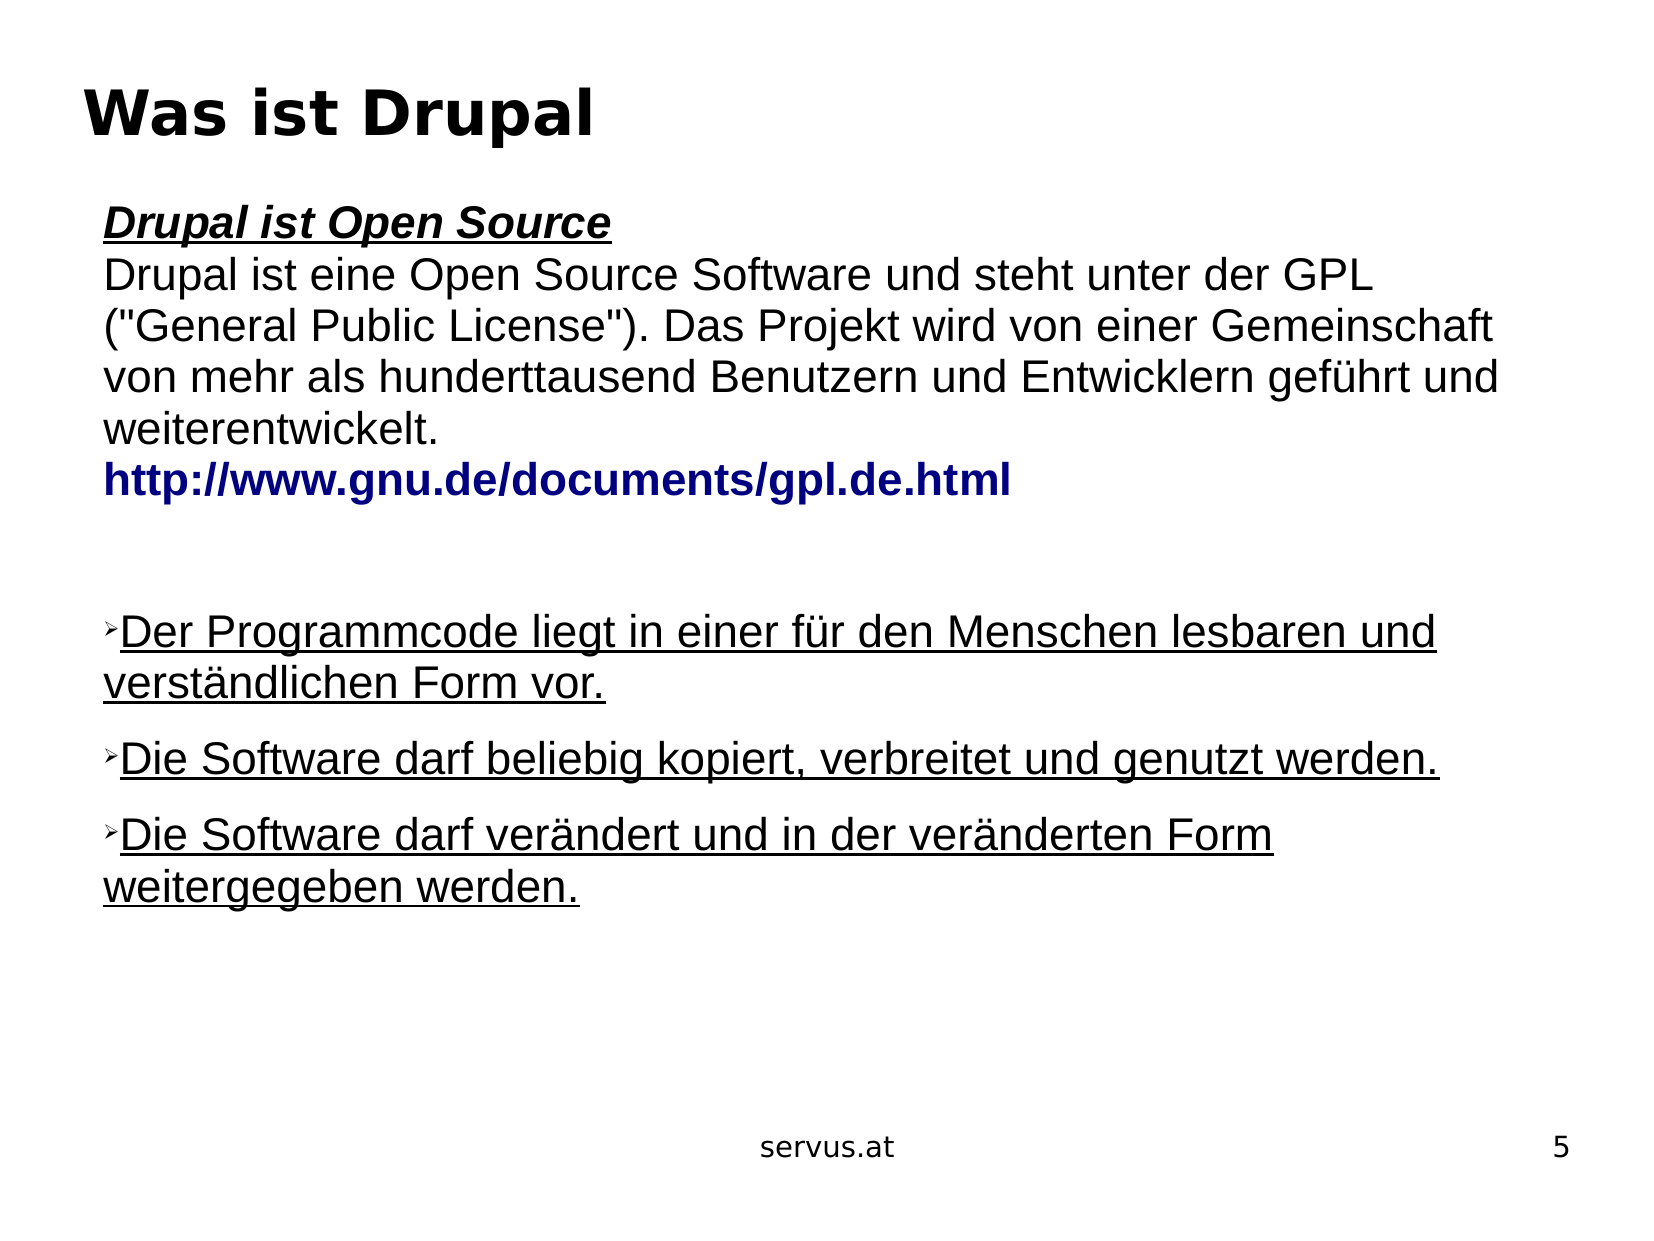

# Was ist Drupal
Drupal ist Open Source
Drupal ist eine Open Source Software und steht unter der GPL ("General Public License"). Das Projekt wird von einer Gemeinschaft von mehr als hunderttausend Benutzern und Entwicklern geführt und weiterentwickelt.
http://www.gnu.de/documents/gpl.de.html
Der Programmcode liegt in einer für den Menschen lesbaren und verständlichen Form vor.
Die Software darf beliebig kopiert, verbreitet und genutzt werden.
Die Software darf verändert und in der veränderten Form weitergegeben werden.
servus.at
5